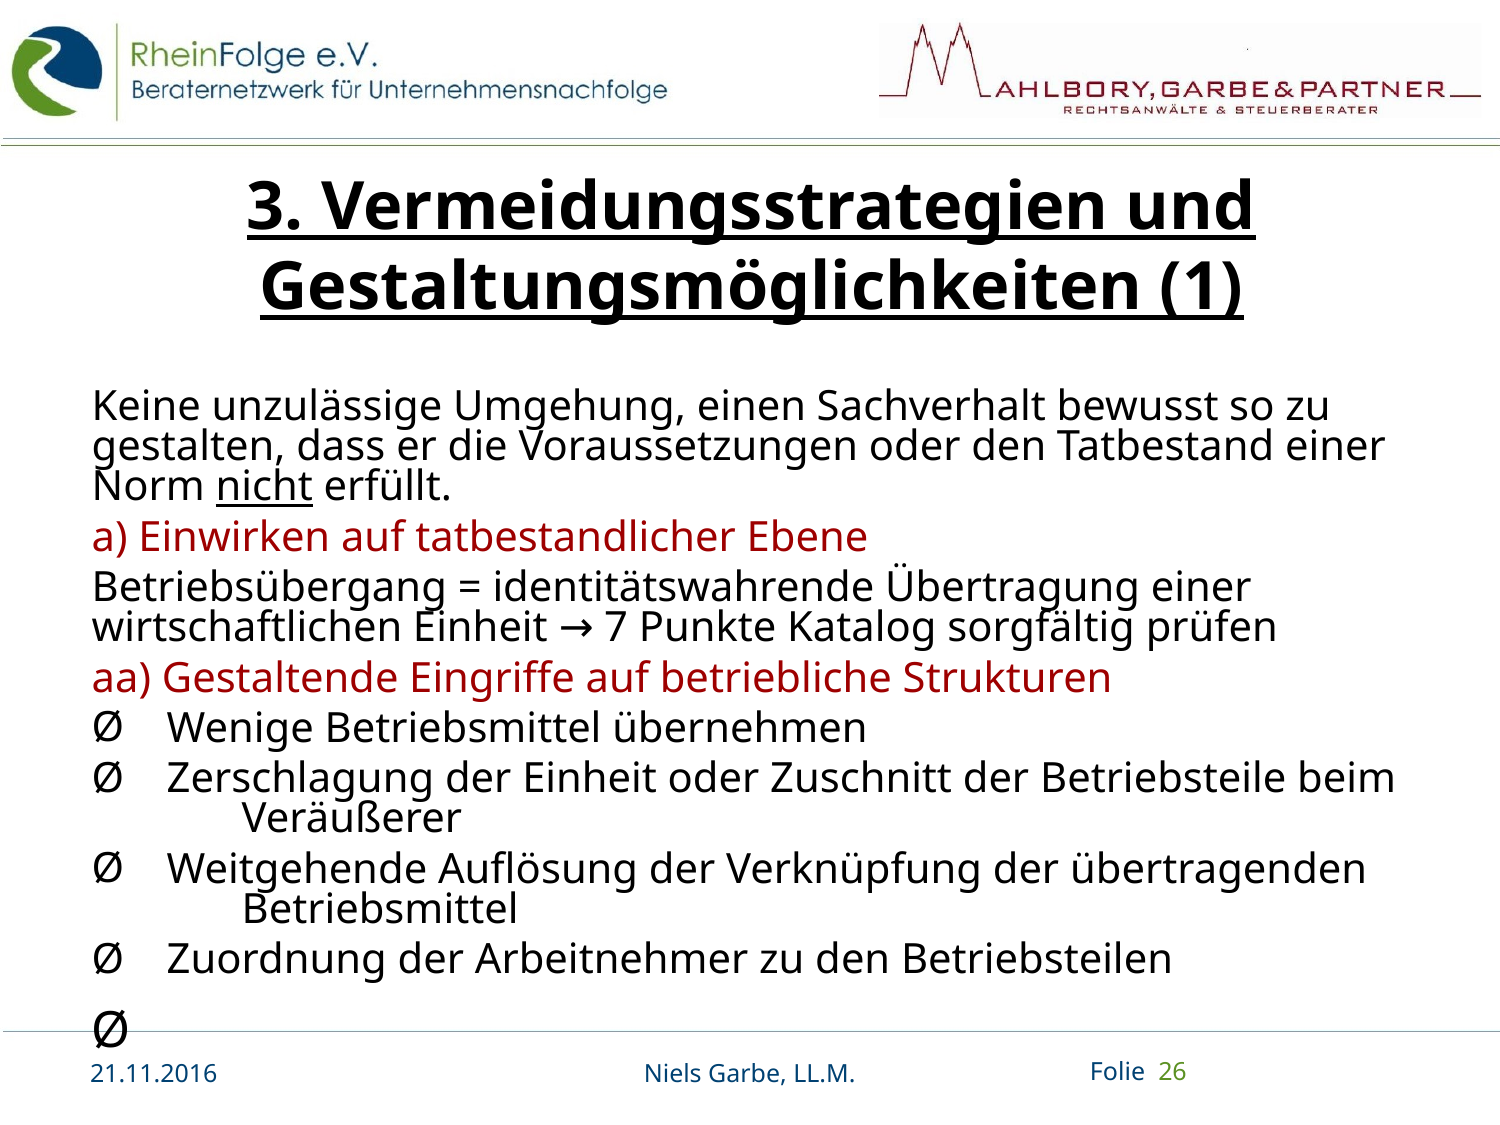

# 3. Vermeidungsstrategien und Gestaltungsmöglichkeiten (1)
Keine unzulässige Umgehung, einen Sachverhalt bewusst so zu gestalten, dass er die Voraussetzungen oder den Tatbestand einer Norm nicht erfüllt.
a) Einwirken auf tatbestandlicher Ebene
Betriebsübergang = identitätswahrende Übertragung einer wirtschaftlichen Einheit → 7 Punkte Katalog sorgfältig prüfen
aa) Gestaltende Eingriffe auf betriebliche Strukturen
Wenige Betriebsmittel übernehmen
Zerschlagung der Einheit oder Zuschnitt der Betriebsteile beim Veräußerer
Weitgehende Auflösung der Verknüpfung der übertragenden Betriebsmittel
Zuordnung der Arbeitnehmer zu den Betriebsteilen
21.11.2016
Niels Garbe, LL.M.
Folie